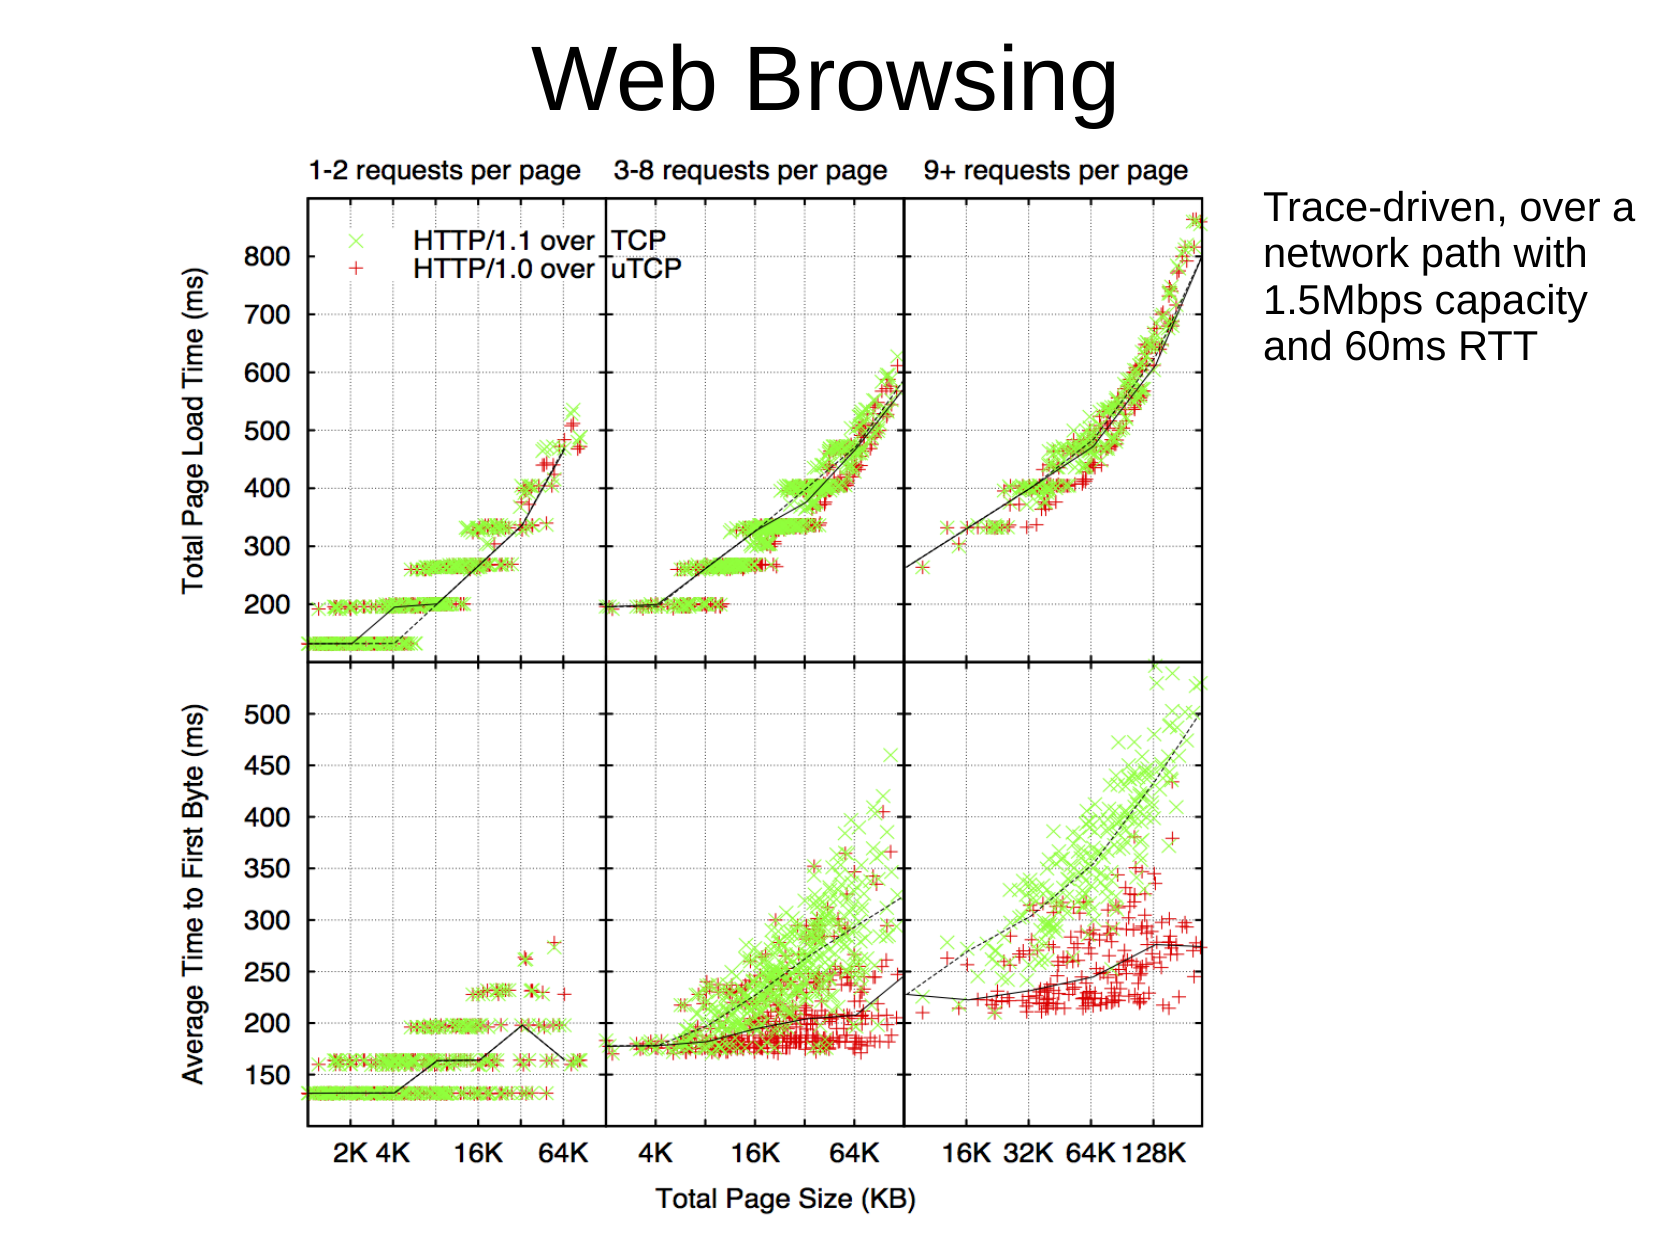

# Web Browsing
Trace-driven, over a network path with 1.5Mbps capacity and 60ms RTT